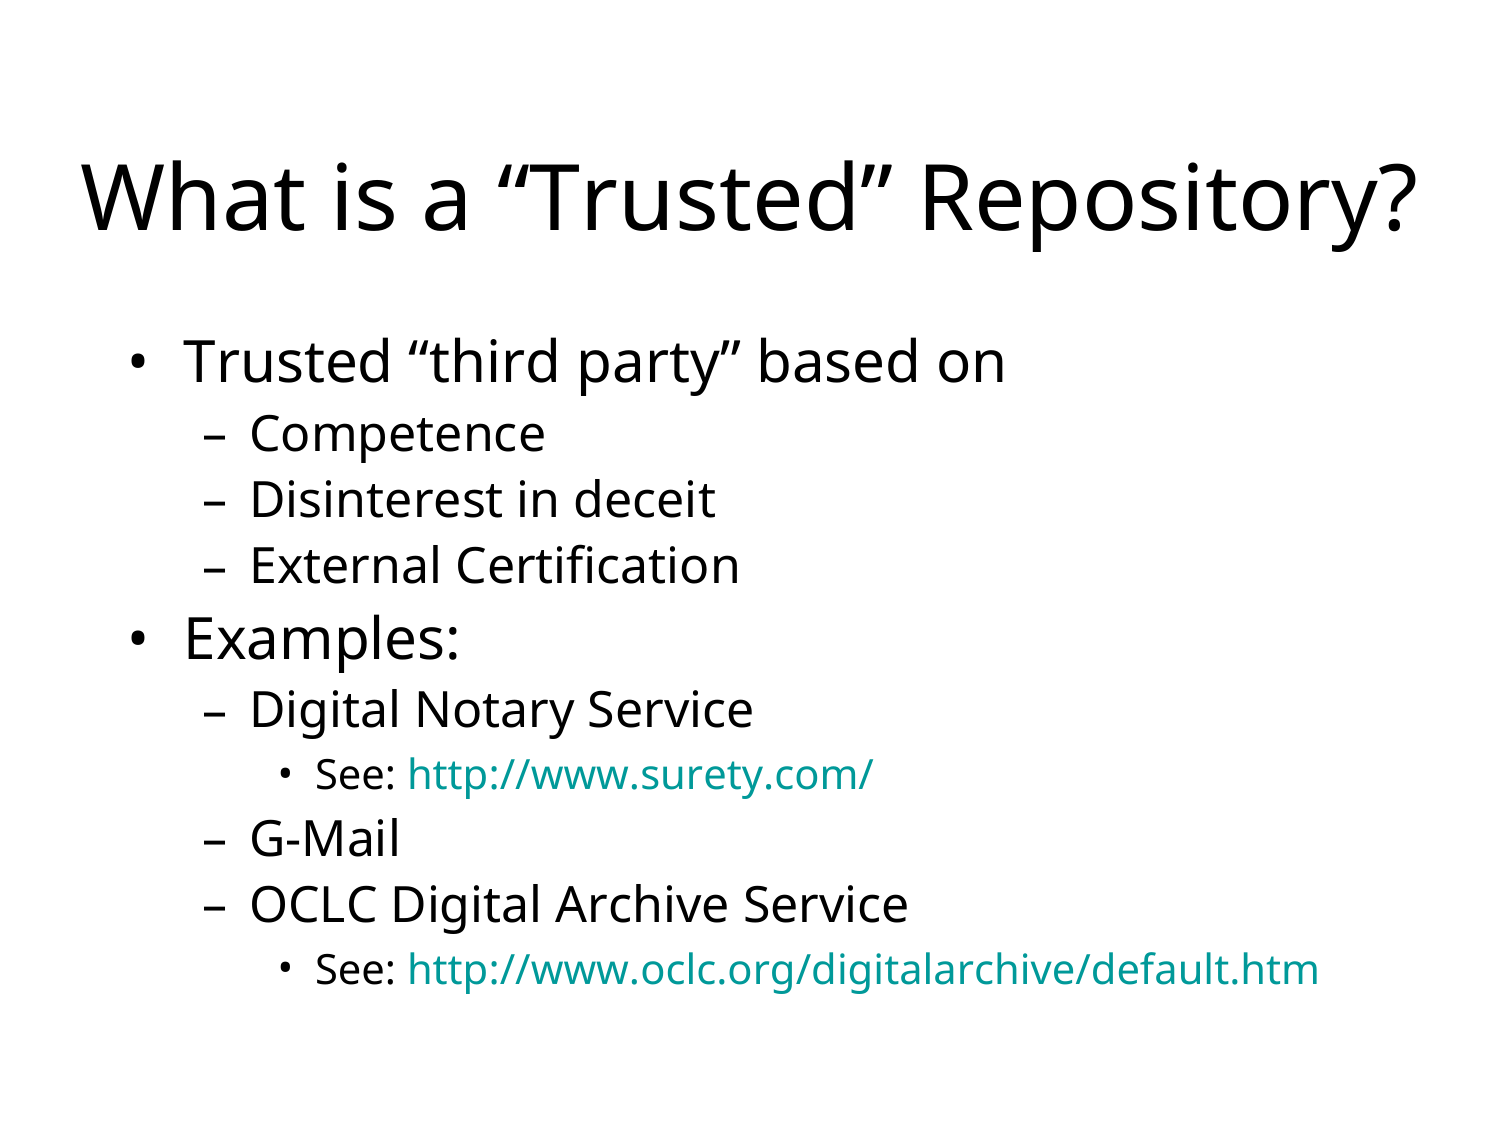

# What is a “Trusted” Repository?
Trusted “third party” based on
Competence
Disinterest in deceit
External Certification
Examples:
Digital Notary Service
See: http://www.surety.com/
G-Mail
OCLC Digital Archive Service
See: http://www.oclc.org/digitalarchive/default.htm